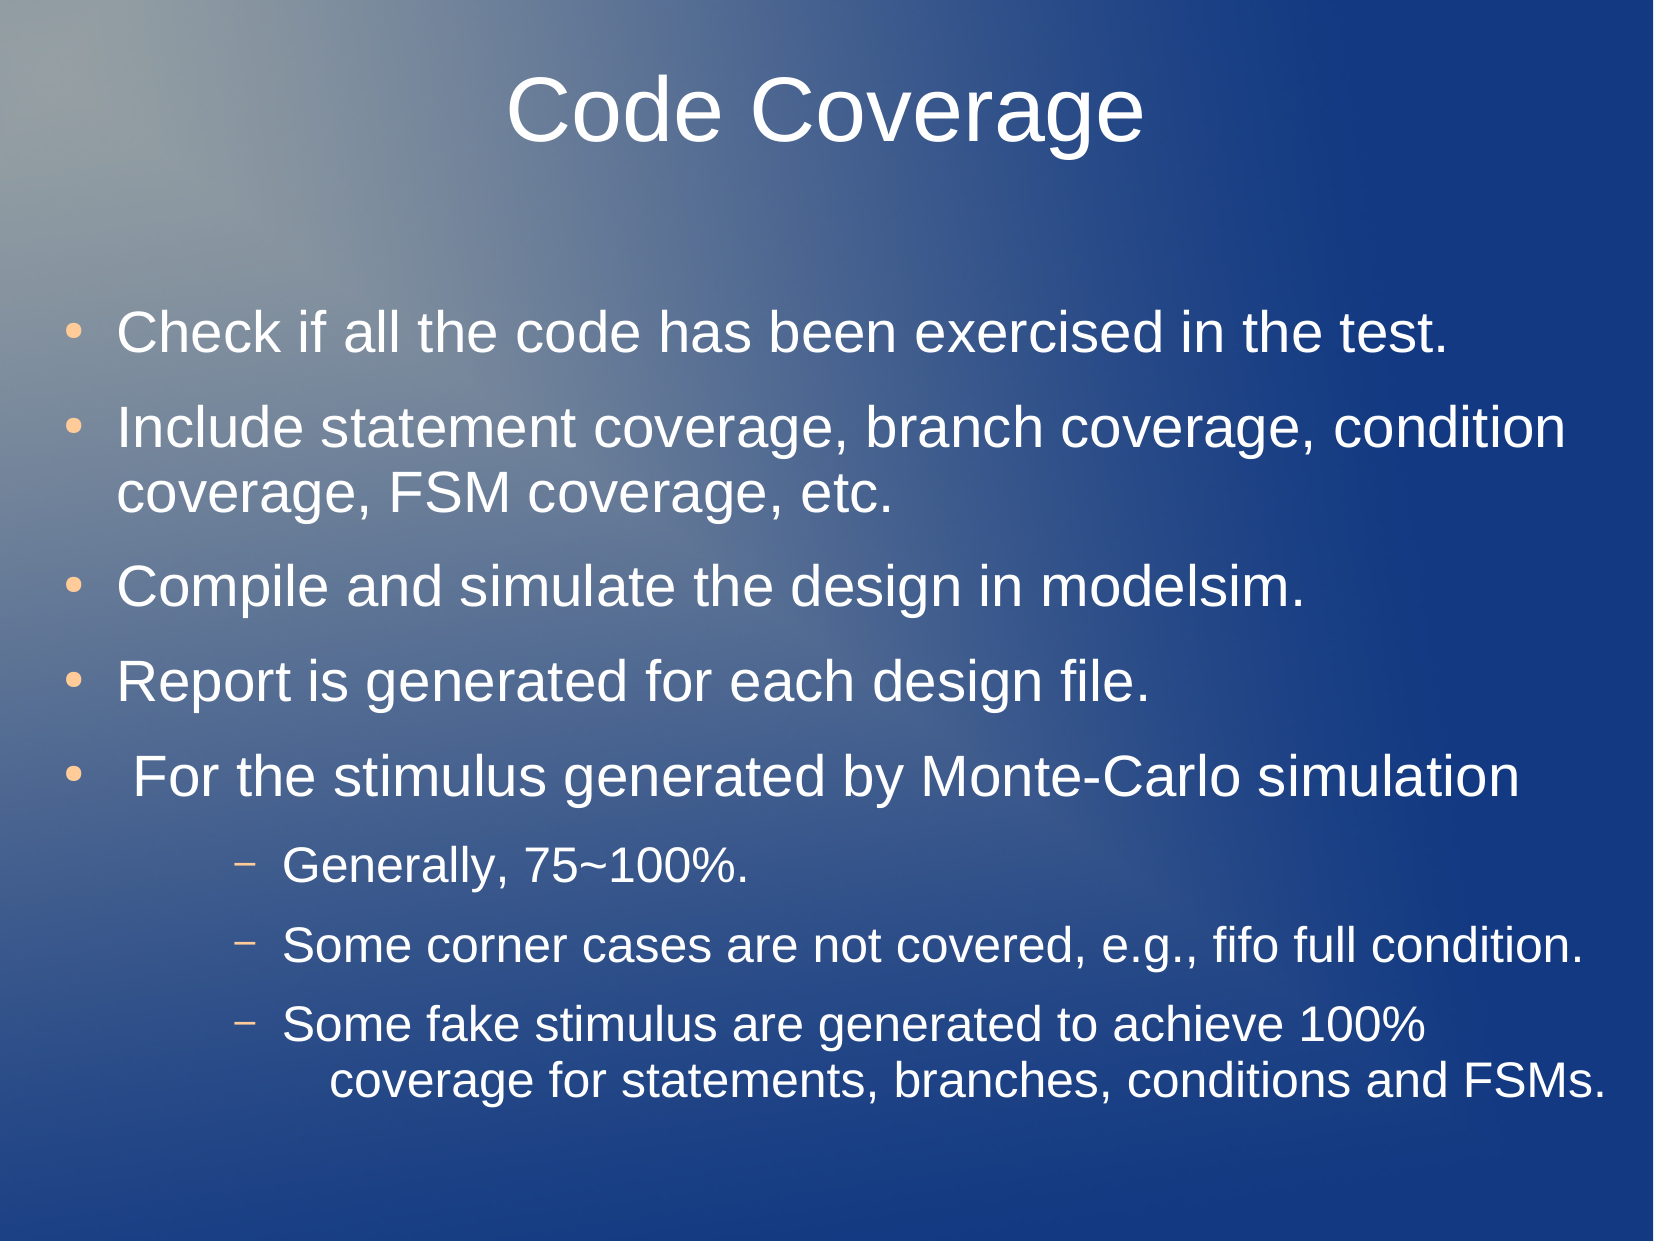

# Code Coverage
Check if all the code has been exercised in the test.
Include statement coverage, branch coverage, condition coverage, FSM coverage, etc.
Compile and simulate the design in modelsim.
Report is generated for each design file.
 For the stimulus generated by Monte-Carlo simulation
Generally, 75~100%.
Some corner cases are not covered, e.g., fifo full condition.
Some fake stimulus are generated to achieve 100% coverage for statements, branches, conditions and FSMs.